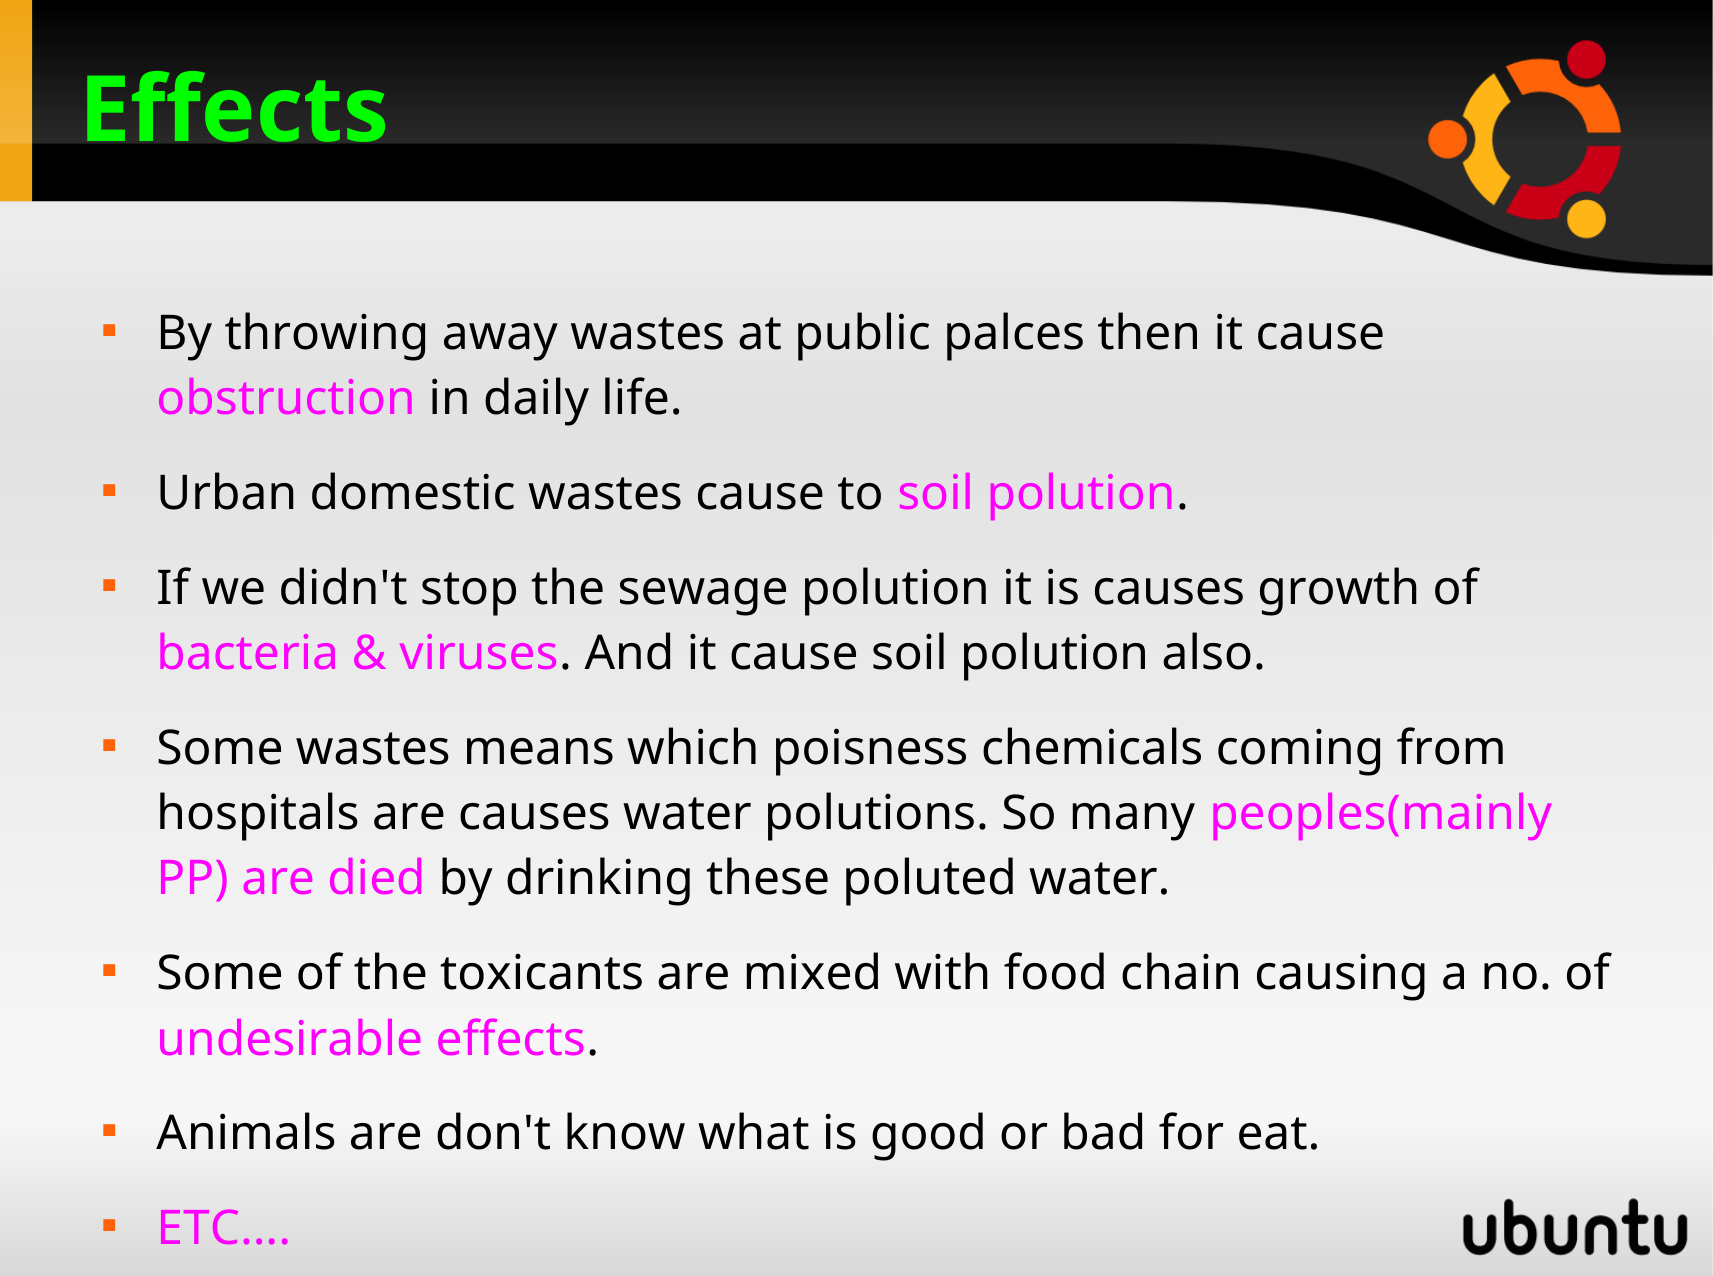

# Effects
By throwing away wastes at public palces then it cause obstruction in daily life.
Urban domestic wastes cause to soil polution.
If we didn't stop the sewage polution it is causes growth of bacteria & viruses. And it cause soil polution also.
Some wastes means which poisness chemicals coming from hospitals are causes water polutions. So many peoples(mainly PP) are died by drinking these poluted water.
Some of the toxicants are mixed with food chain causing a no. of undesirable effects.
Animals are don't know what is good or bad for eat.
ETC....